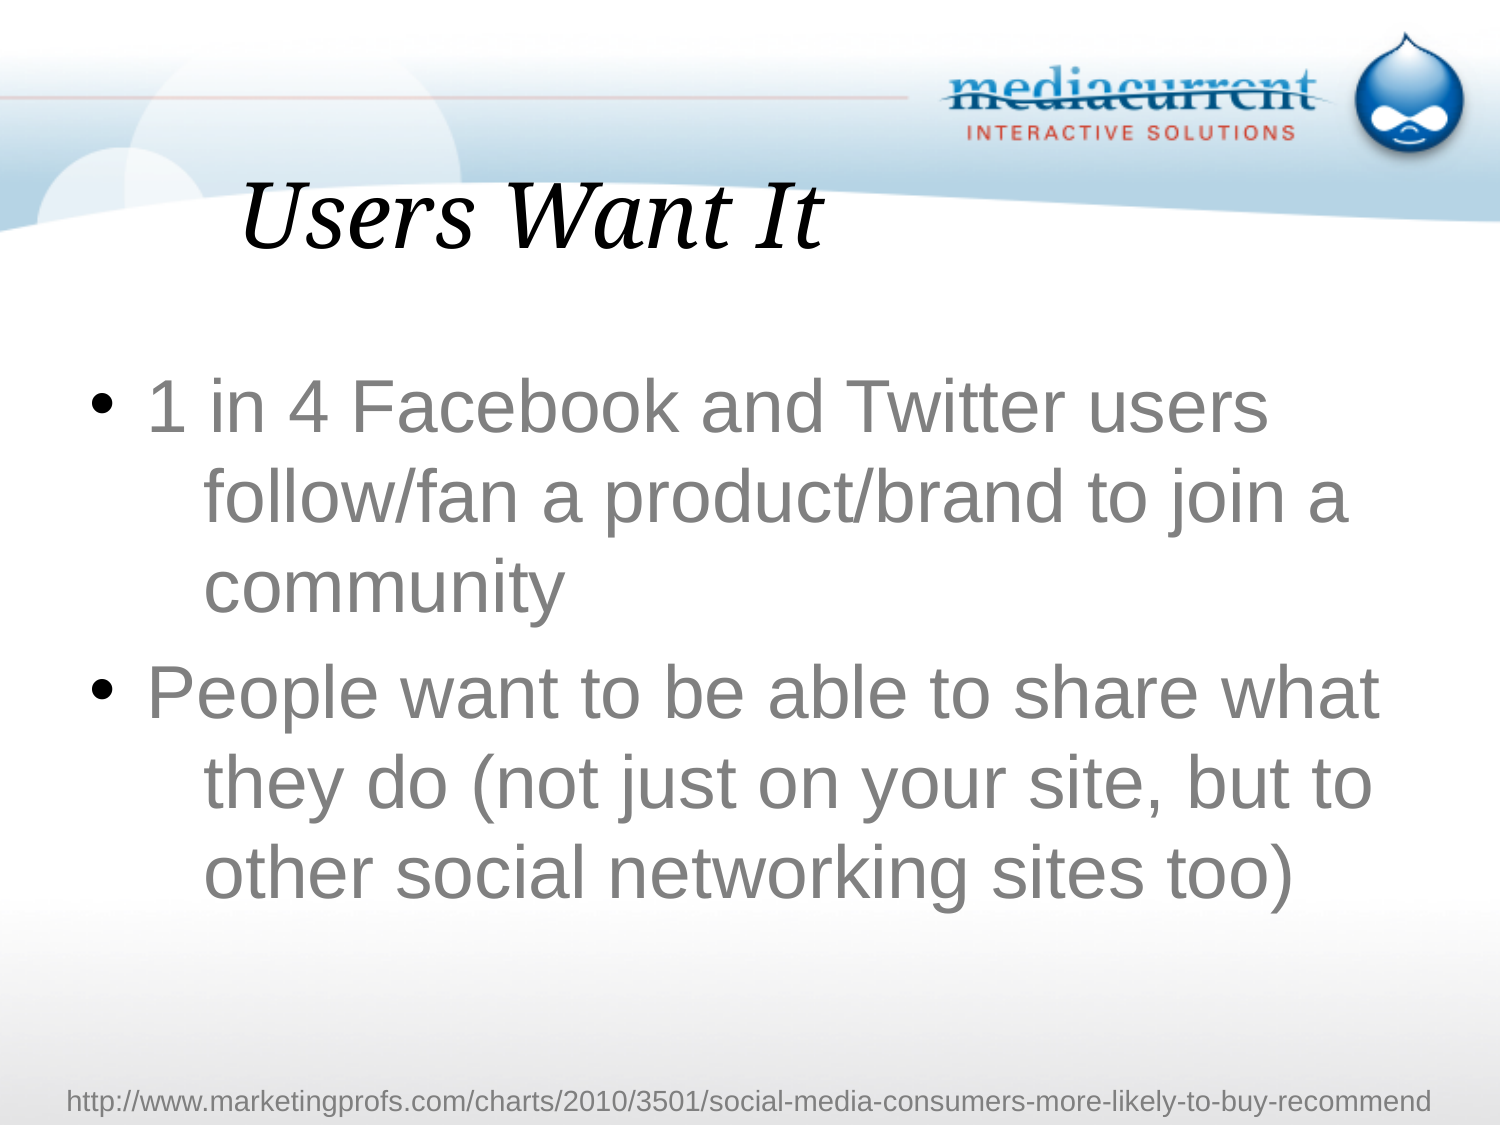

Users Want It
1 in 4 Facebook and Twitter users follow/fan a product/brand to join a community
People want to be able to share what they do (not just on your site, but to other social networking sites too)
http://www.marketingprofs.com/charts/2010/3501/social-media-consumers-more-likely-to-buy-recommend